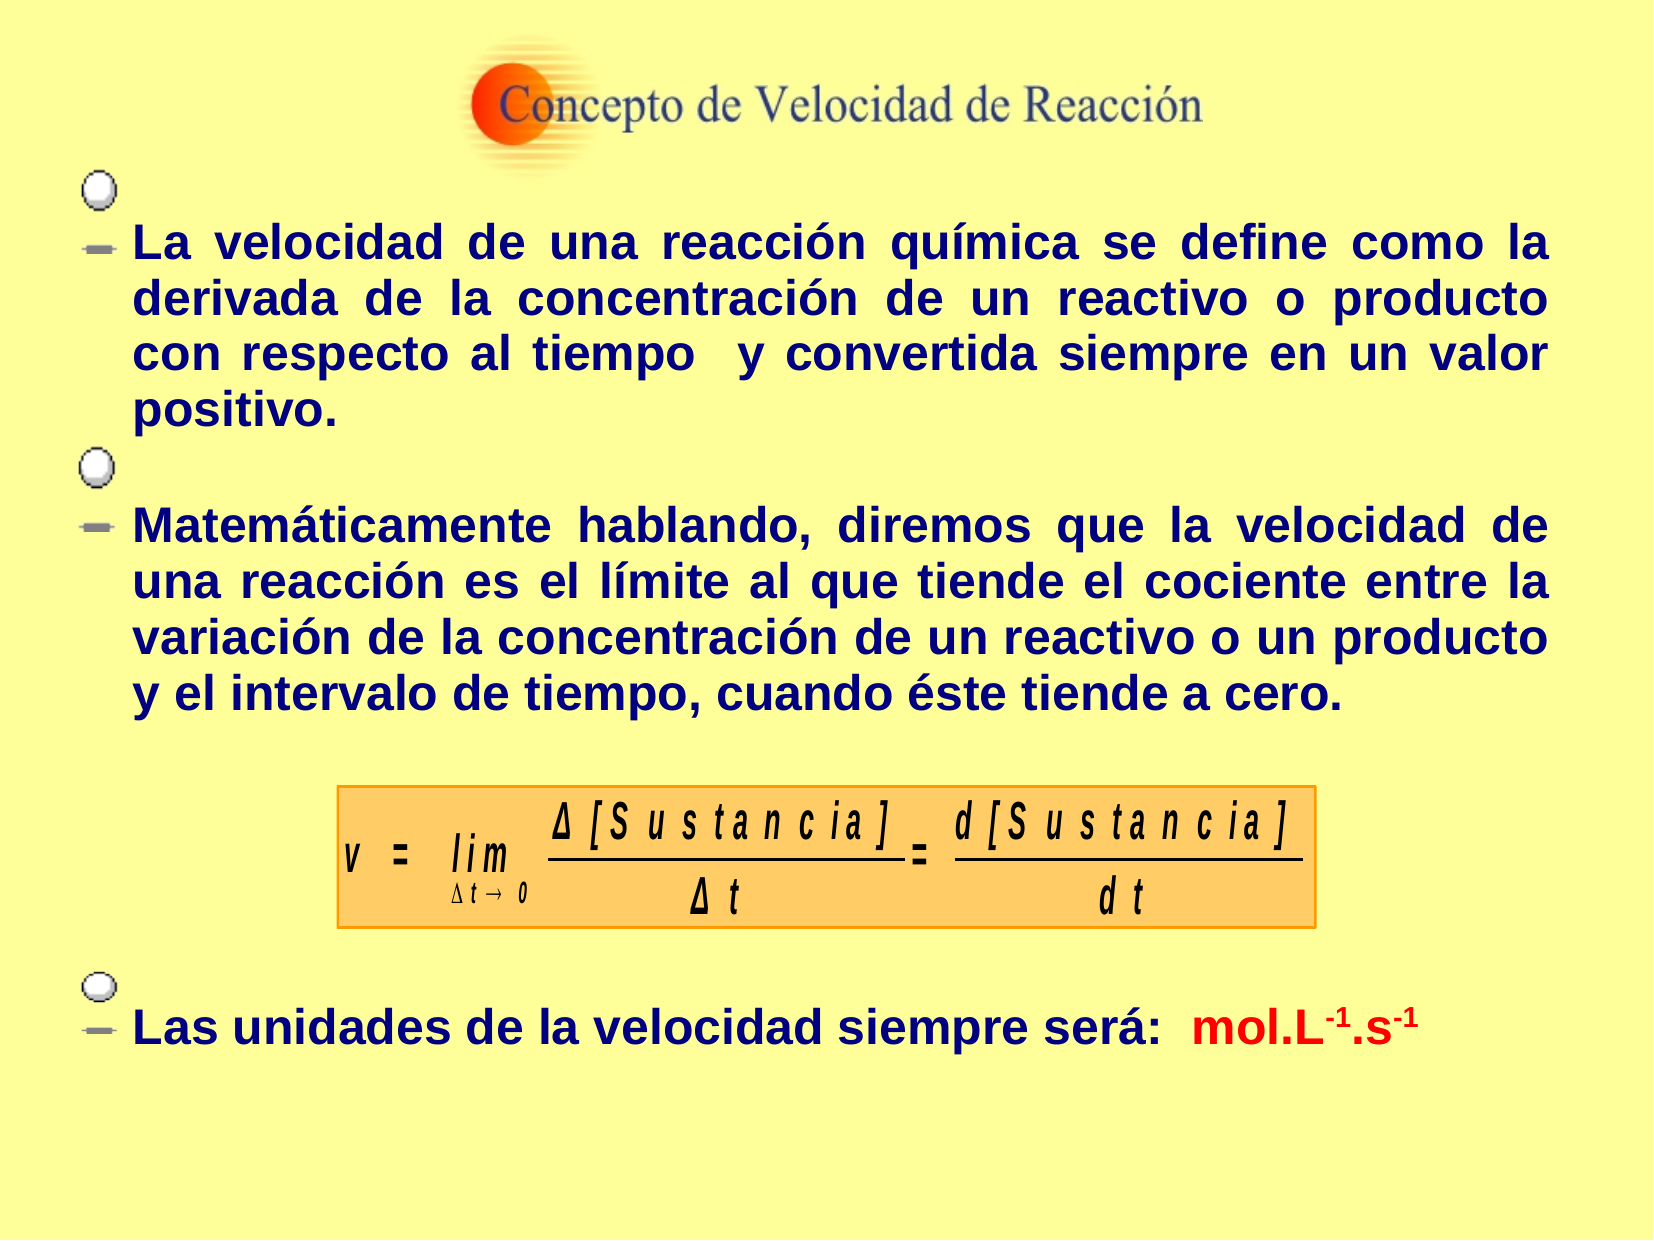

La velocidad de una reacción química se define como la derivada de la concentración de un reactivo o producto con respecto al tiempo y convertida siempre en un valor positivo.
Matemáticamente hablando, diremos que la velocidad de una reacción es el límite al que tiende el cociente entre la variación de la concentración de un reactivo o un producto y el intervalo de tiempo, cuando éste tiende a cero.
Las unidades de la velocidad siempre será: mol.L-1.s-1